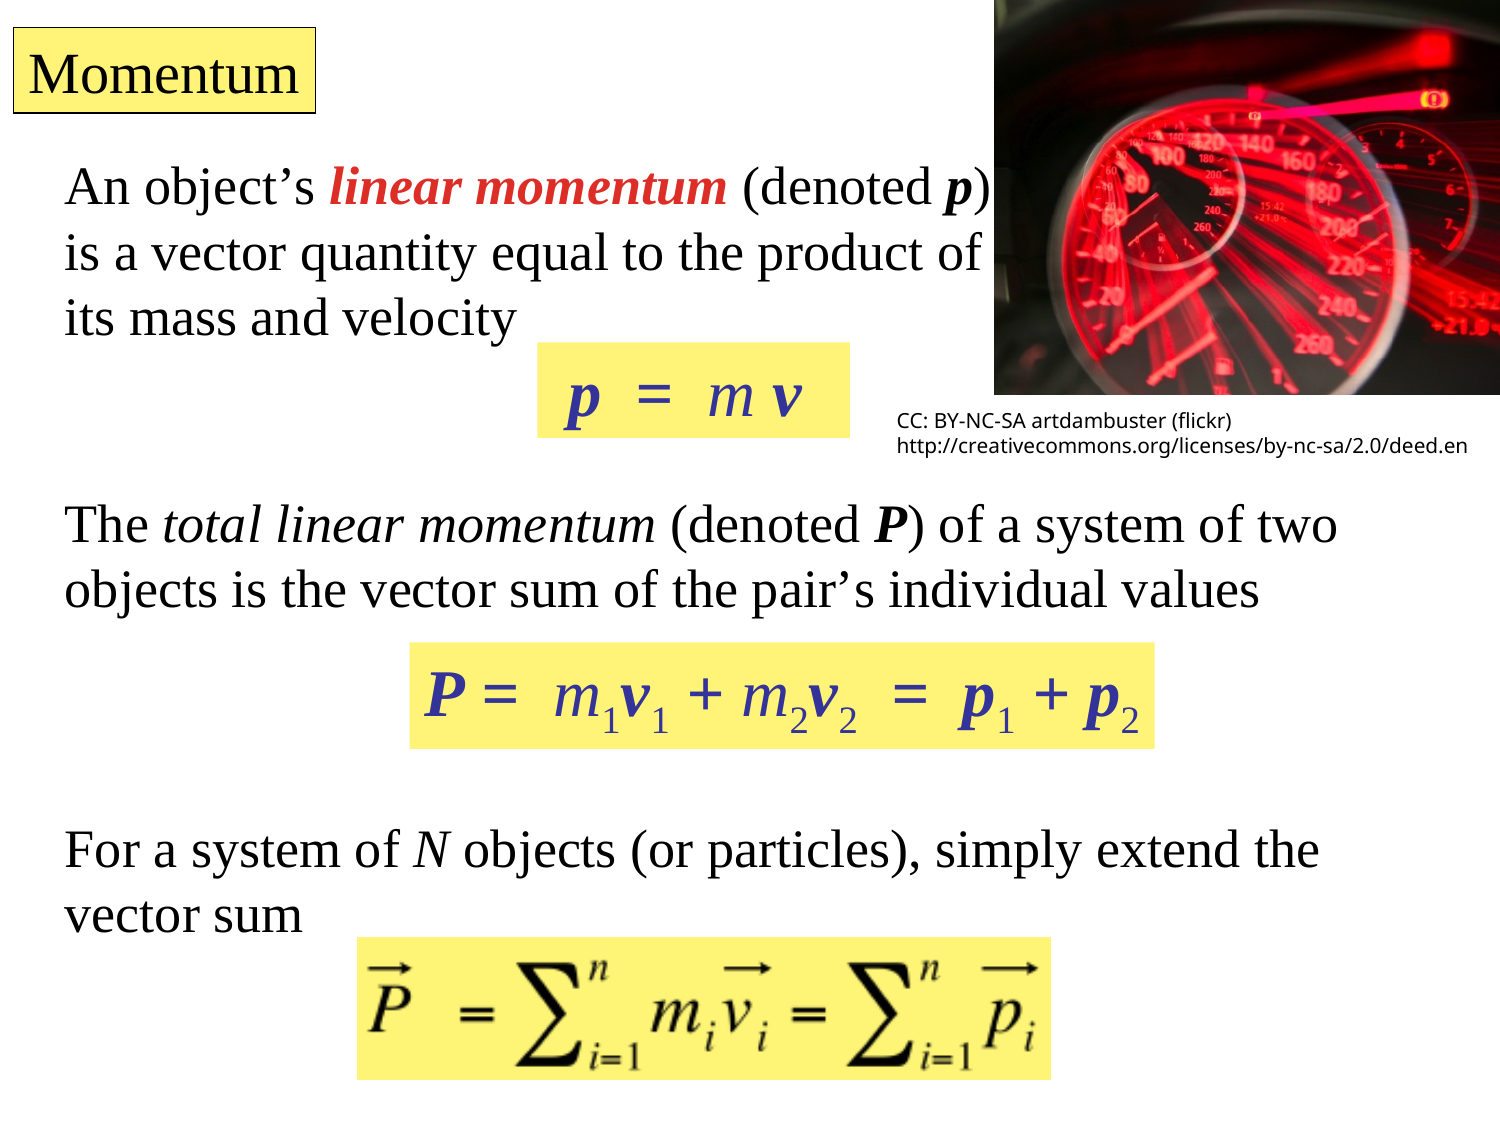

Momentum
An object’s linear momentum (denoted p)
is a vector quantity equal to the product of
its mass and velocity
The total linear momentum (denoted P) of a system of two objects is the vector sum of the pair’s individual values
For a system of N objects (or particles), simply extend the vector sum
p = m v
CC: BY-NC-SA artdambuster (flickr)
http://creativecommons.org/licenses/by-nc-sa/2.0/deed.en
P = m1v1 + m2v2 = p1 + p2